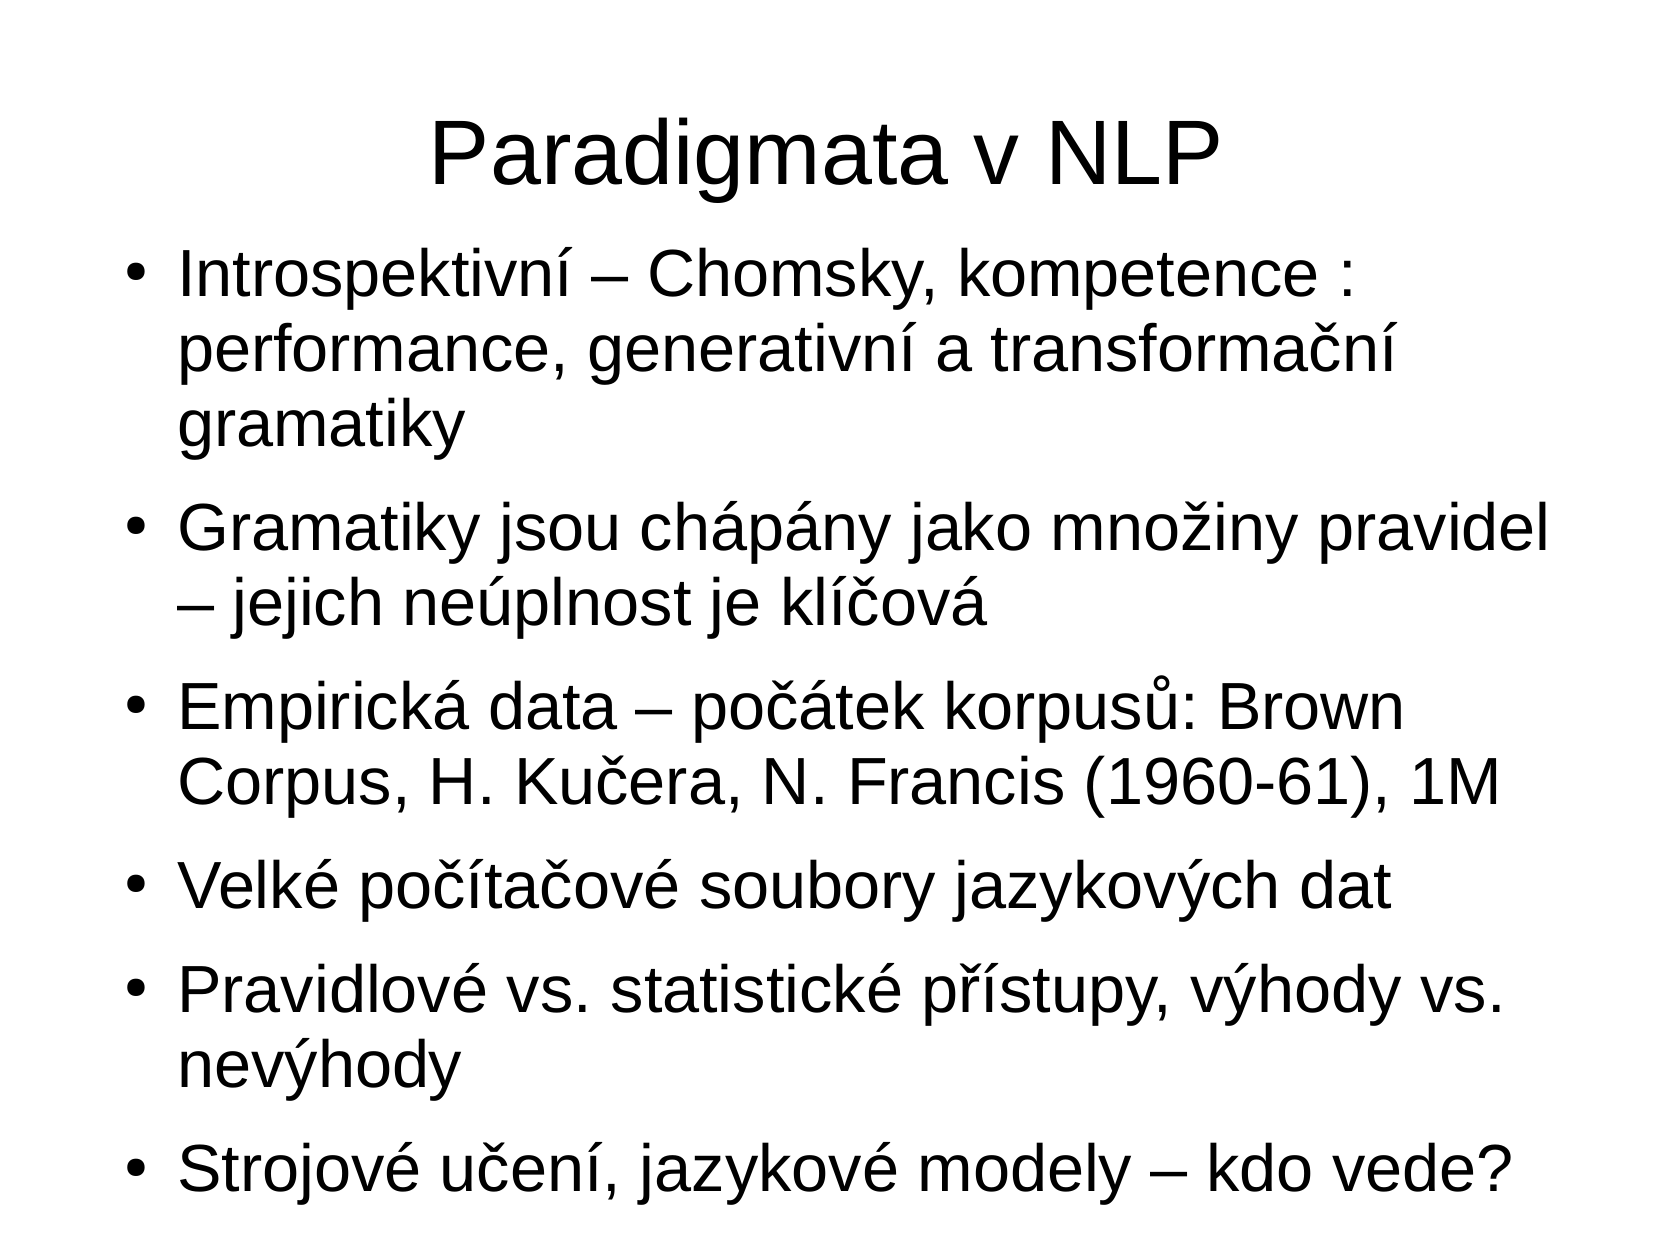

# Paradigmata v NLP
Introspektivní – Chomsky, kompetence : performance, generativní a transformační gramatiky
Gramatiky jsou chápány jako množiny pravidel – jejich neúplnost je klíčová
Empirická data – počátek korpusů: Brown Corpus, H. Kučera, N. Francis (1960-61), 1M
Velké počítačové soubory jazykových dat
Pravidlové vs. statistické přístupy, výhody vs. nevýhody
Strojové učení, jazykové modely – kdo vede?